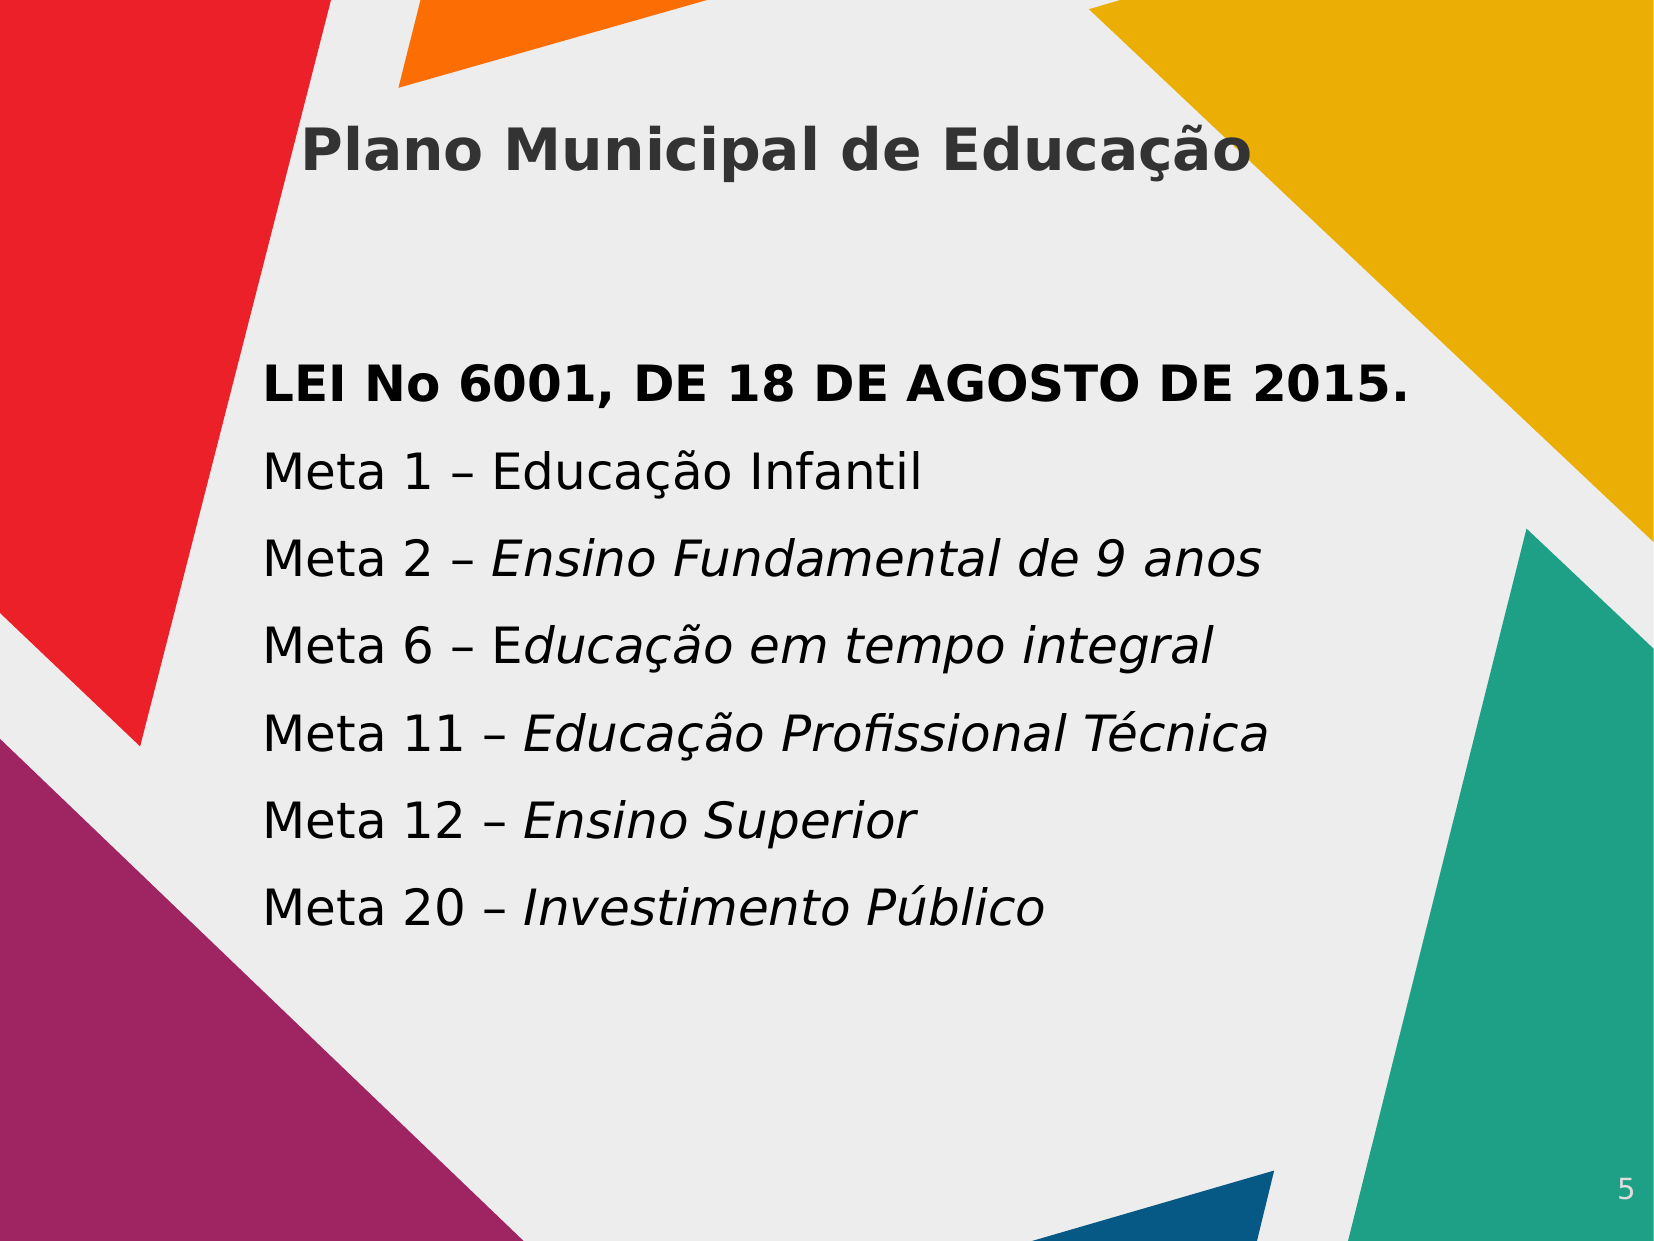

# Plano Municipal de Educação
LEI No 6001, DE 18 DE AGOSTO DE 2015.
Meta 1 – Educação Infantil
Meta 2 – Ensino Fundamental de 9 anos
Meta 6 – Educação em tempo integral
Meta 11 – Educação Profissional Técnica
Meta 12 – Ensino Superior
Meta 20 – Investimento Público
5